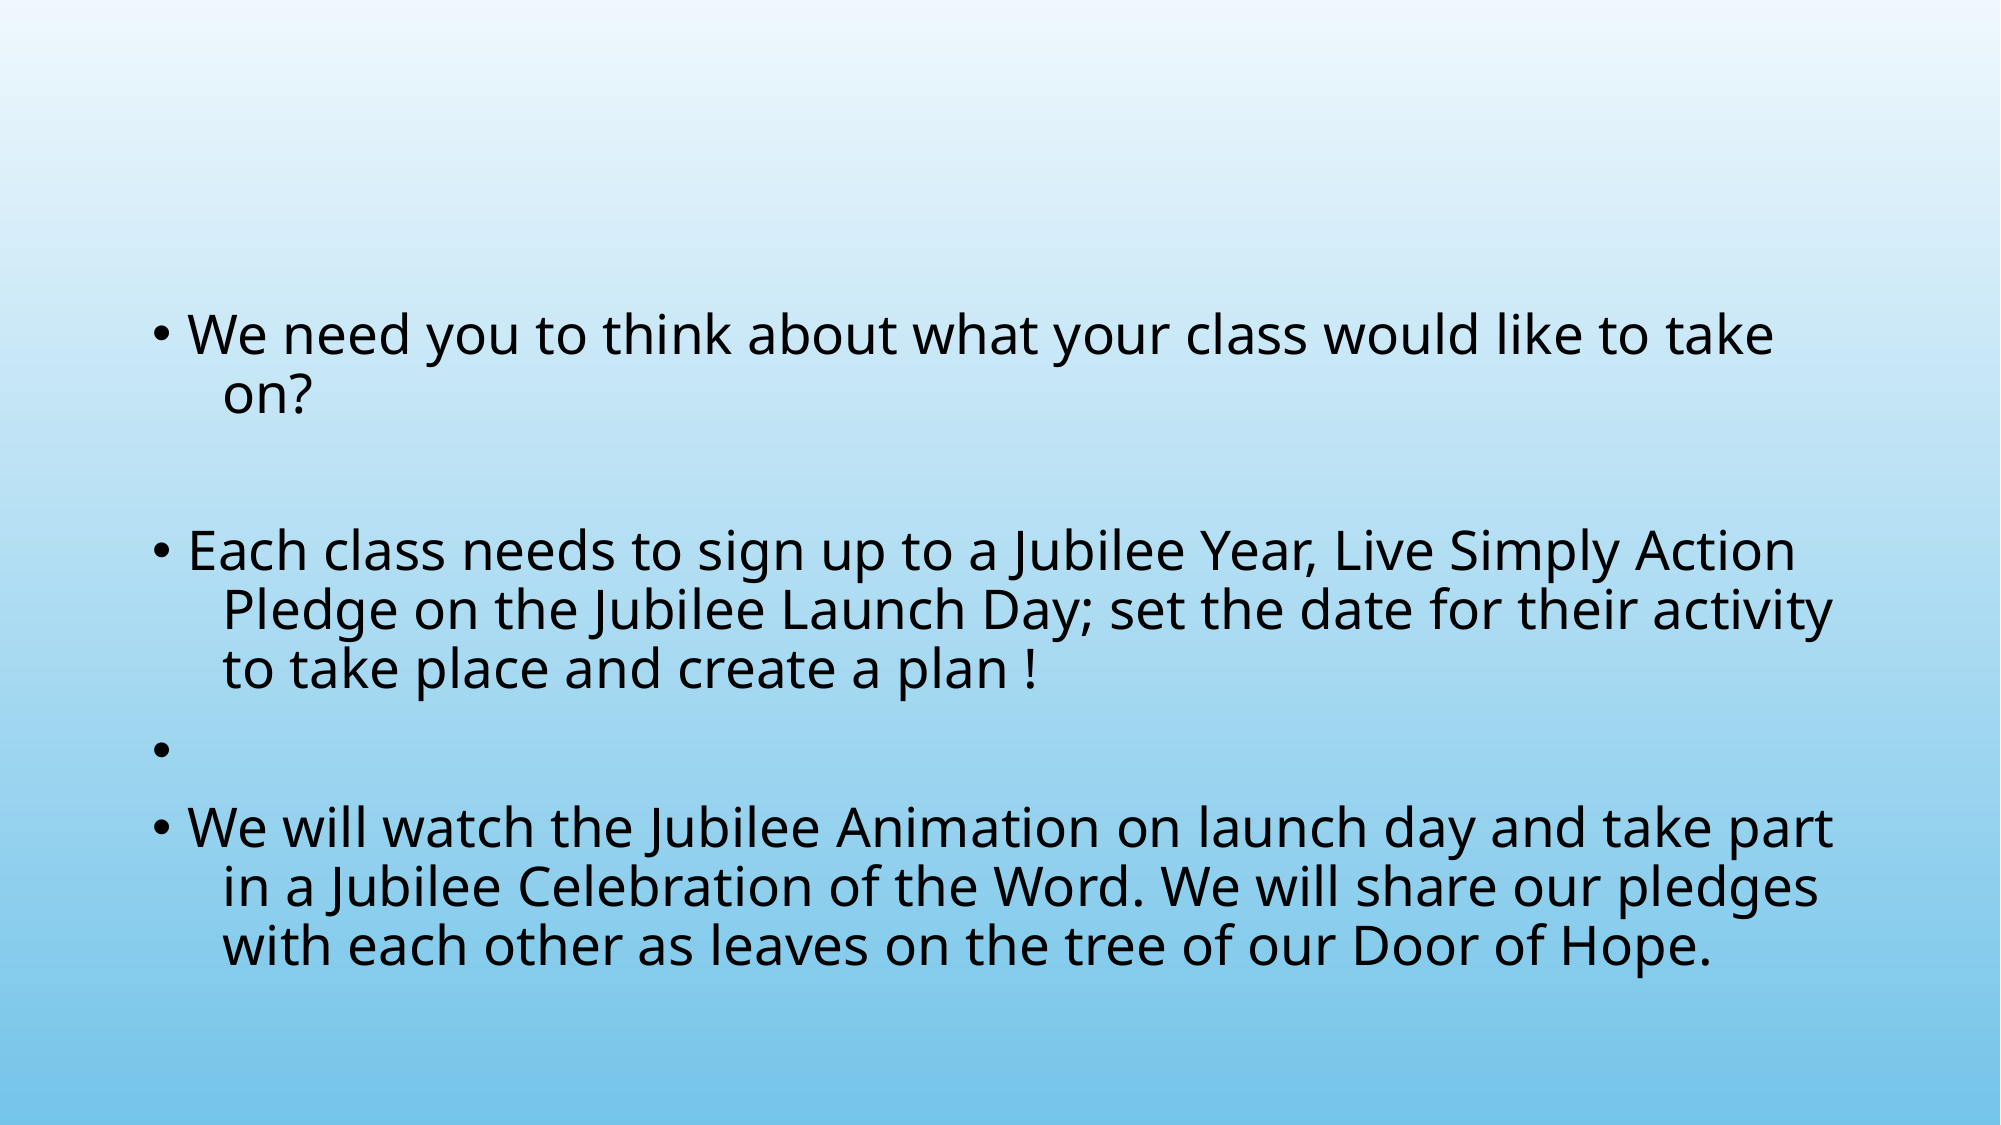

#
We need you to think about what your class would like to take on?
Each class needs to sign up to a Jubilee Year, Live Simply Action Pledge on the Jubilee Launch Day; set the date for their activity to take place and create a plan !
We will watch the Jubilee Animation on launch day and take part in a Jubilee Celebration of the Word. We will share our pledges with each other as leaves on the tree of our Door of Hope.